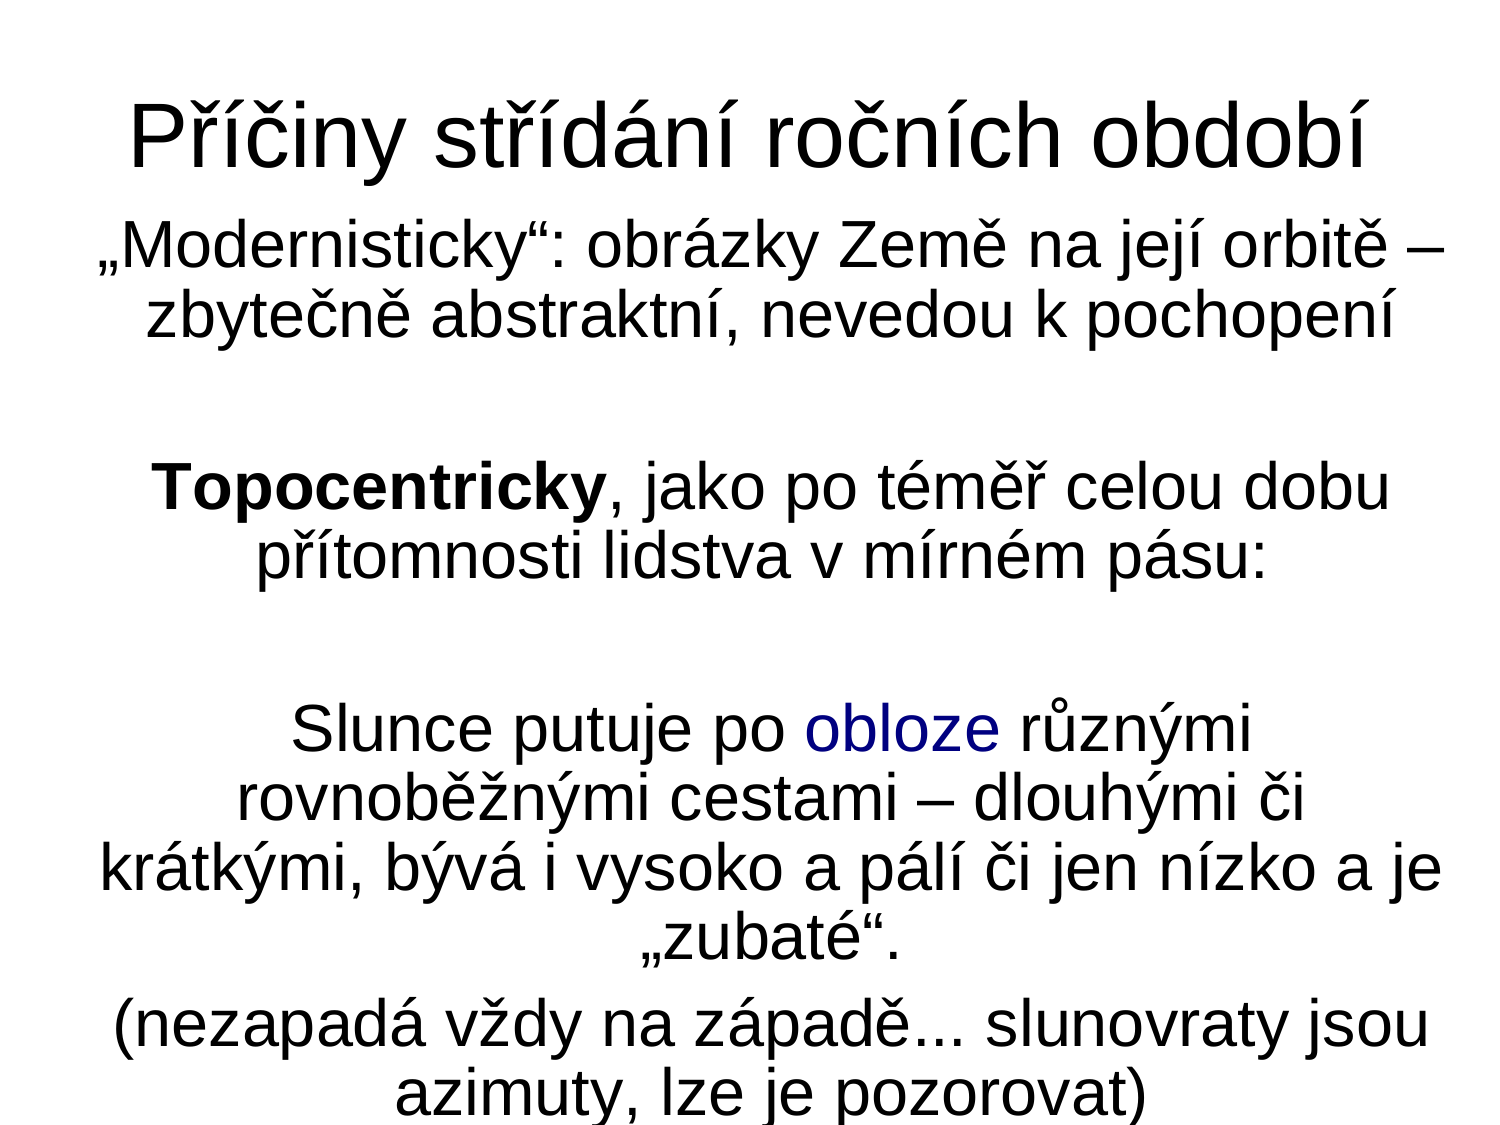

# Příčiny střídání ročních období
„Modernisticky“: obrázky Země na její orbitě – zbytečně abstraktní, nevedou k pochopení
Topocentricky, jako po téměř celou dobu přítomnosti lidstva v mírném pásu:
Slunce putuje po obloze různými rovnoběžnými cestami – dlouhými či krátkými, bývá i vysoko a pálí či jen nízko a je „zubaté“.
(nezapadá vždy na západě... slunovraty jsou azimuty, lze je pozorovat)